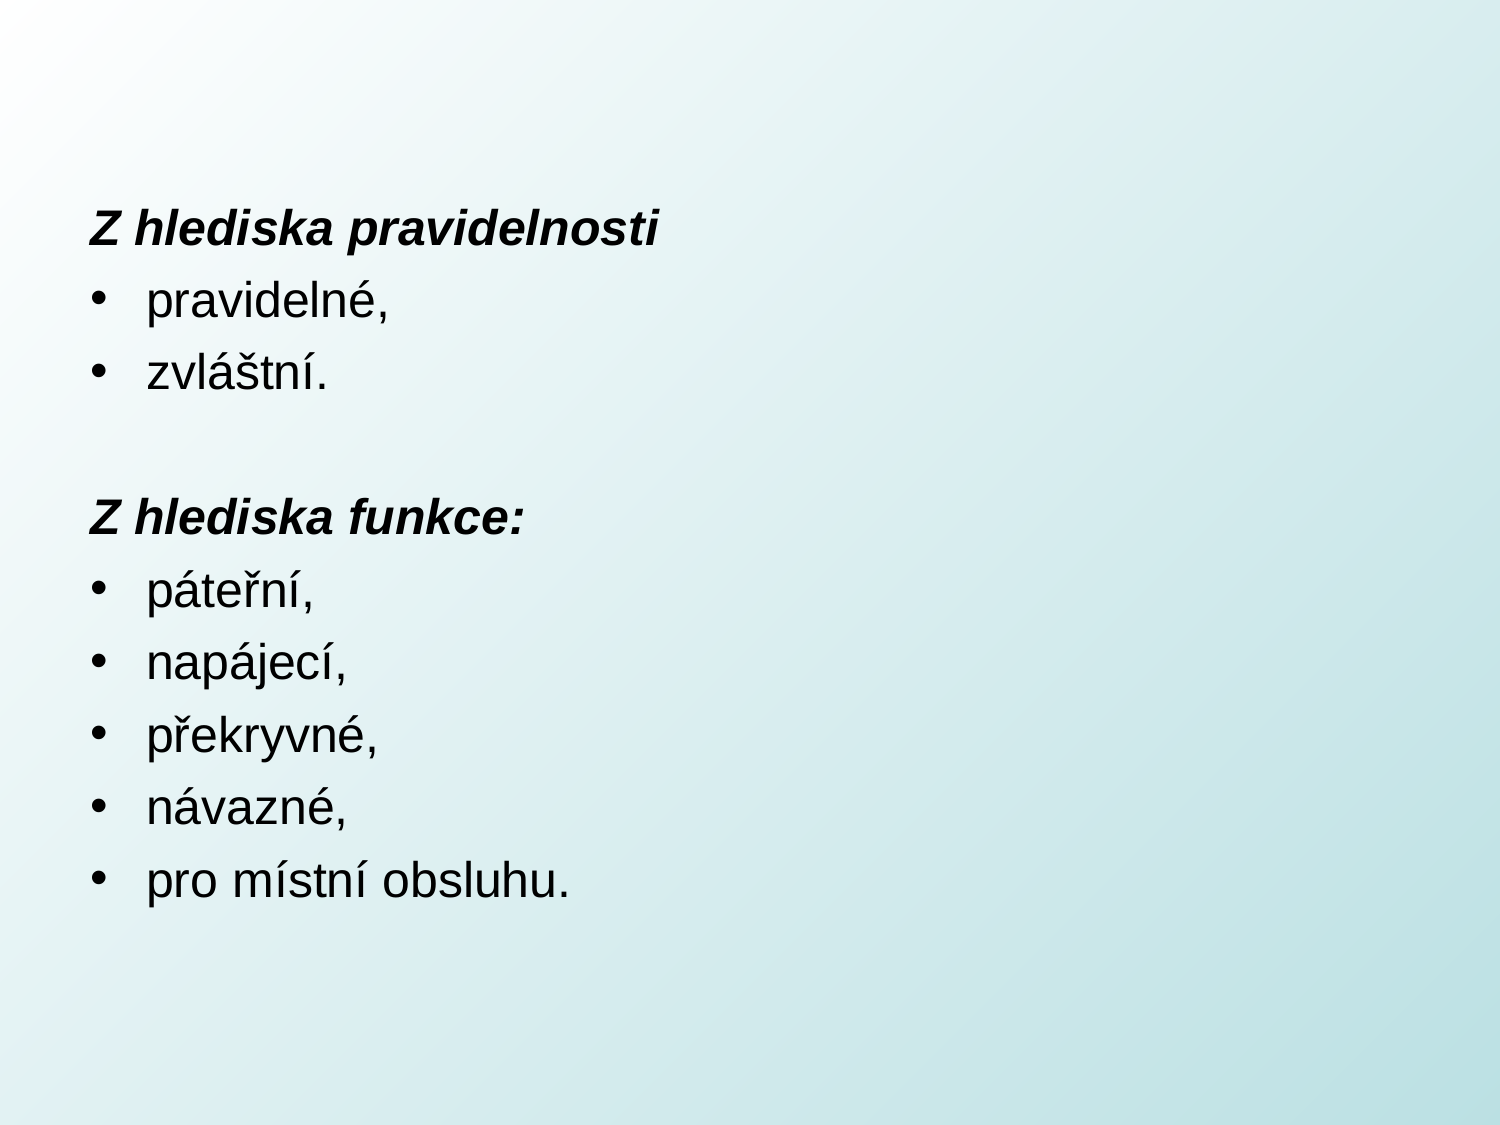

# Z hlediska pravidelnosti
pravidelné,
zvláštní.
Z hlediska funkce:
páteřní,
napájecí,
překryvné,
návazné,
pro místní obsluhu.